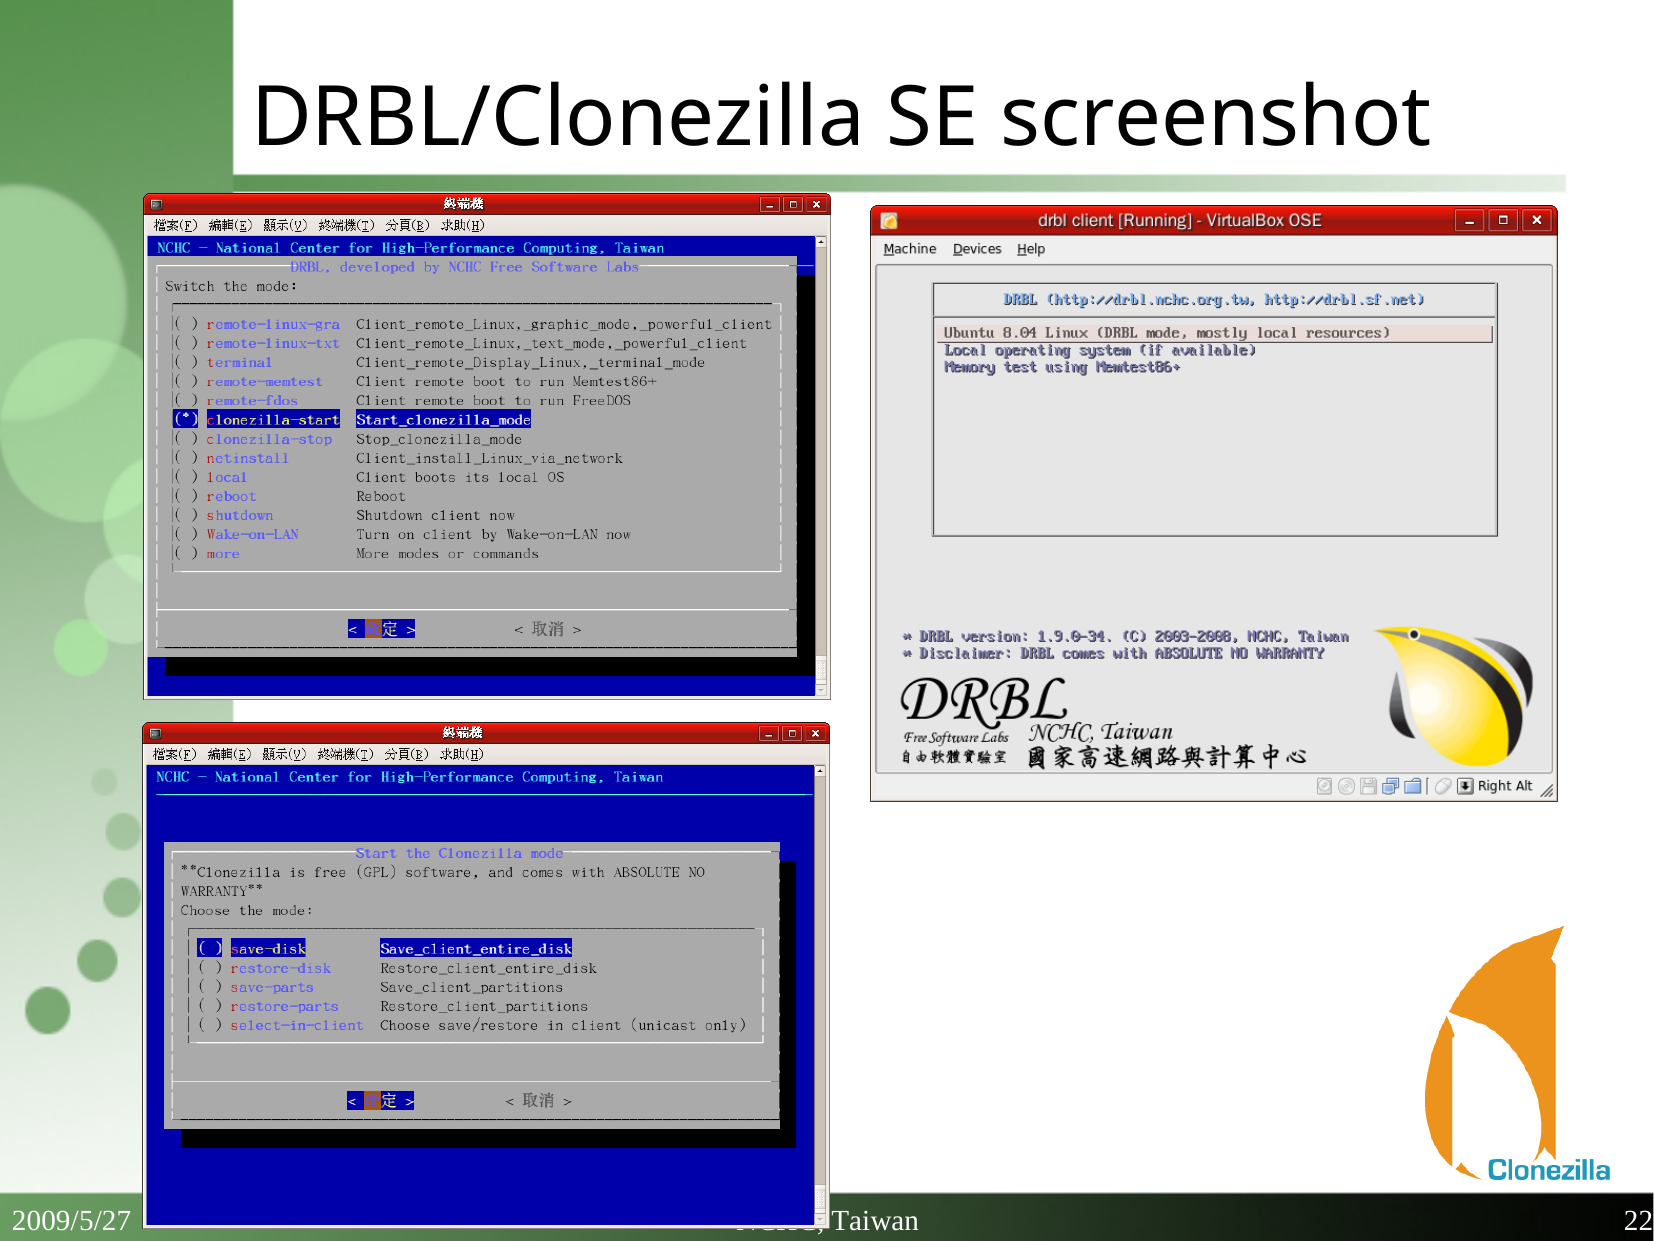

# DRBL/Clonezilla SE screenshot
2009/5/27
NCHC, Taiwan
22